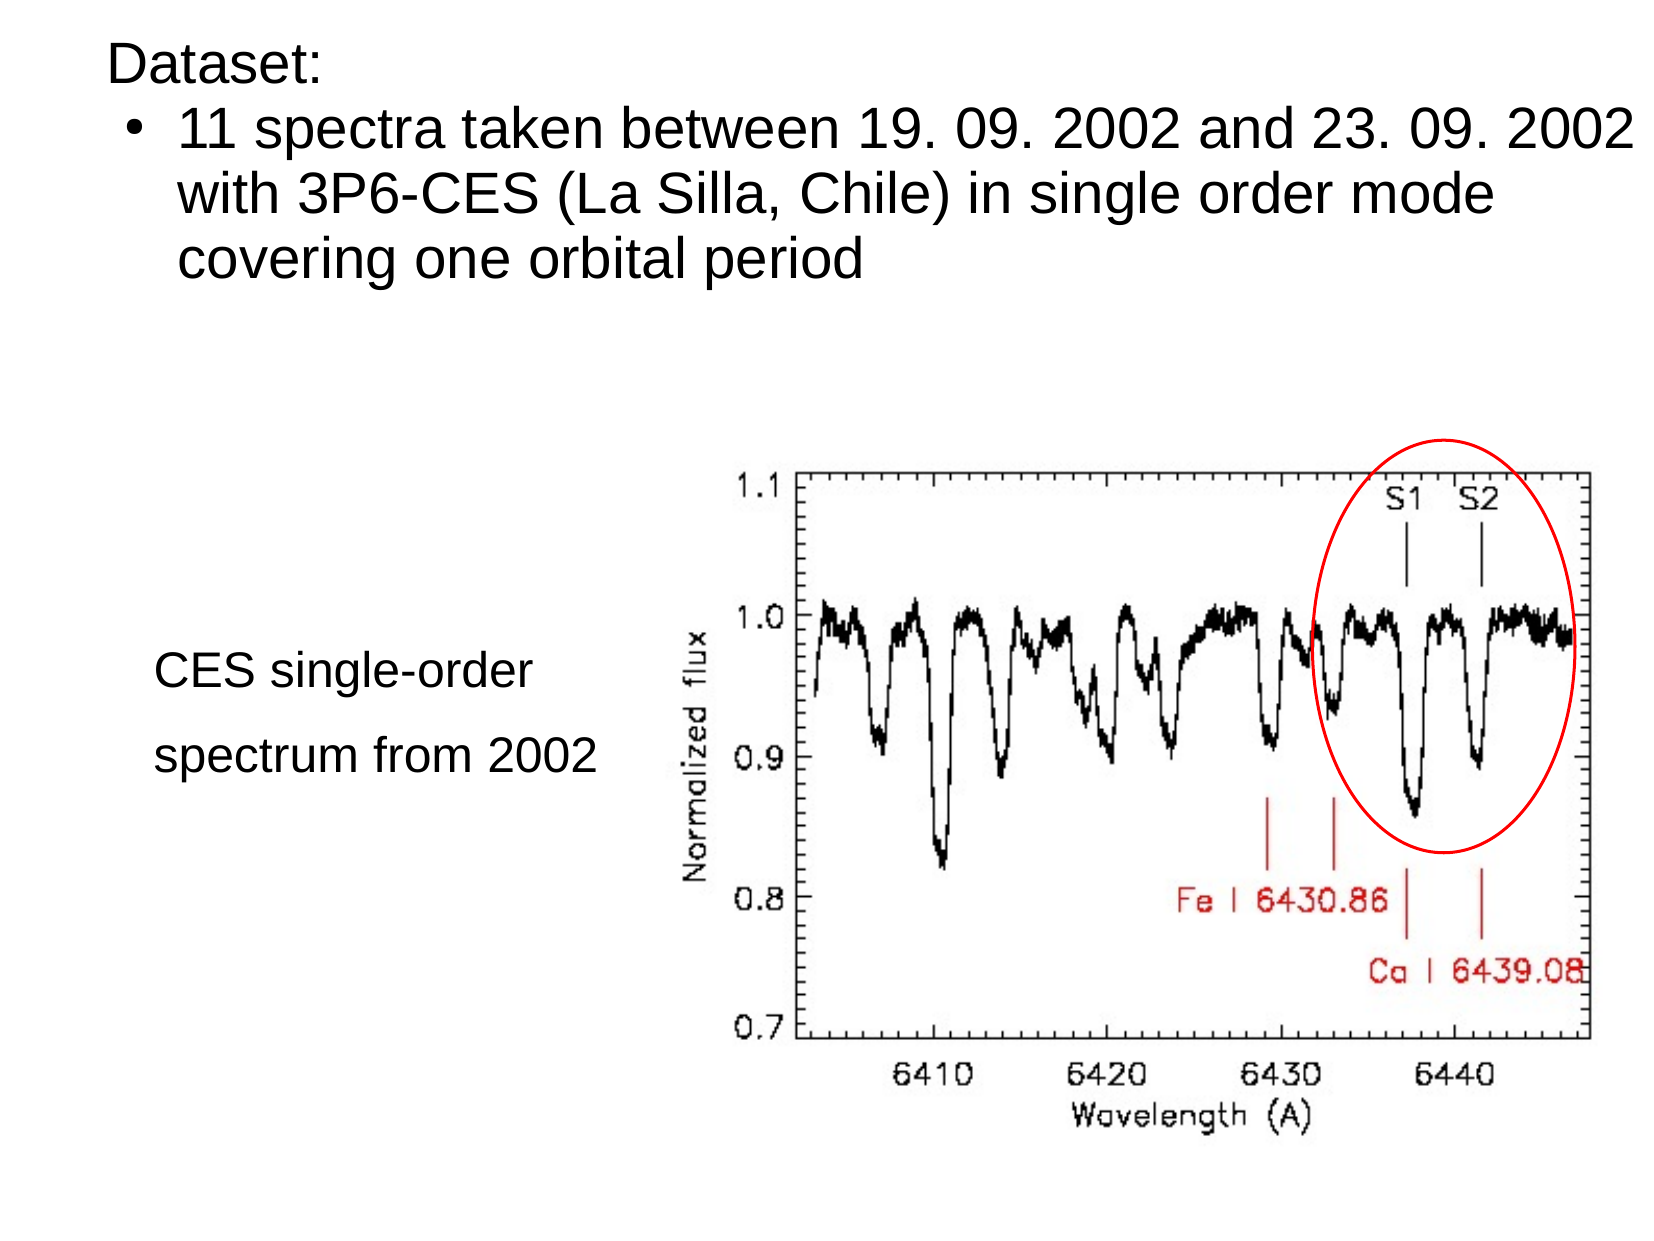

Dataset:
11 spectra taken between 19. 09. 2002 and 23. 09. 2002 with 3P6-CES (La Silla, Chile) in single order mode covering one orbital period
# CES single-order
spectrum from 2002